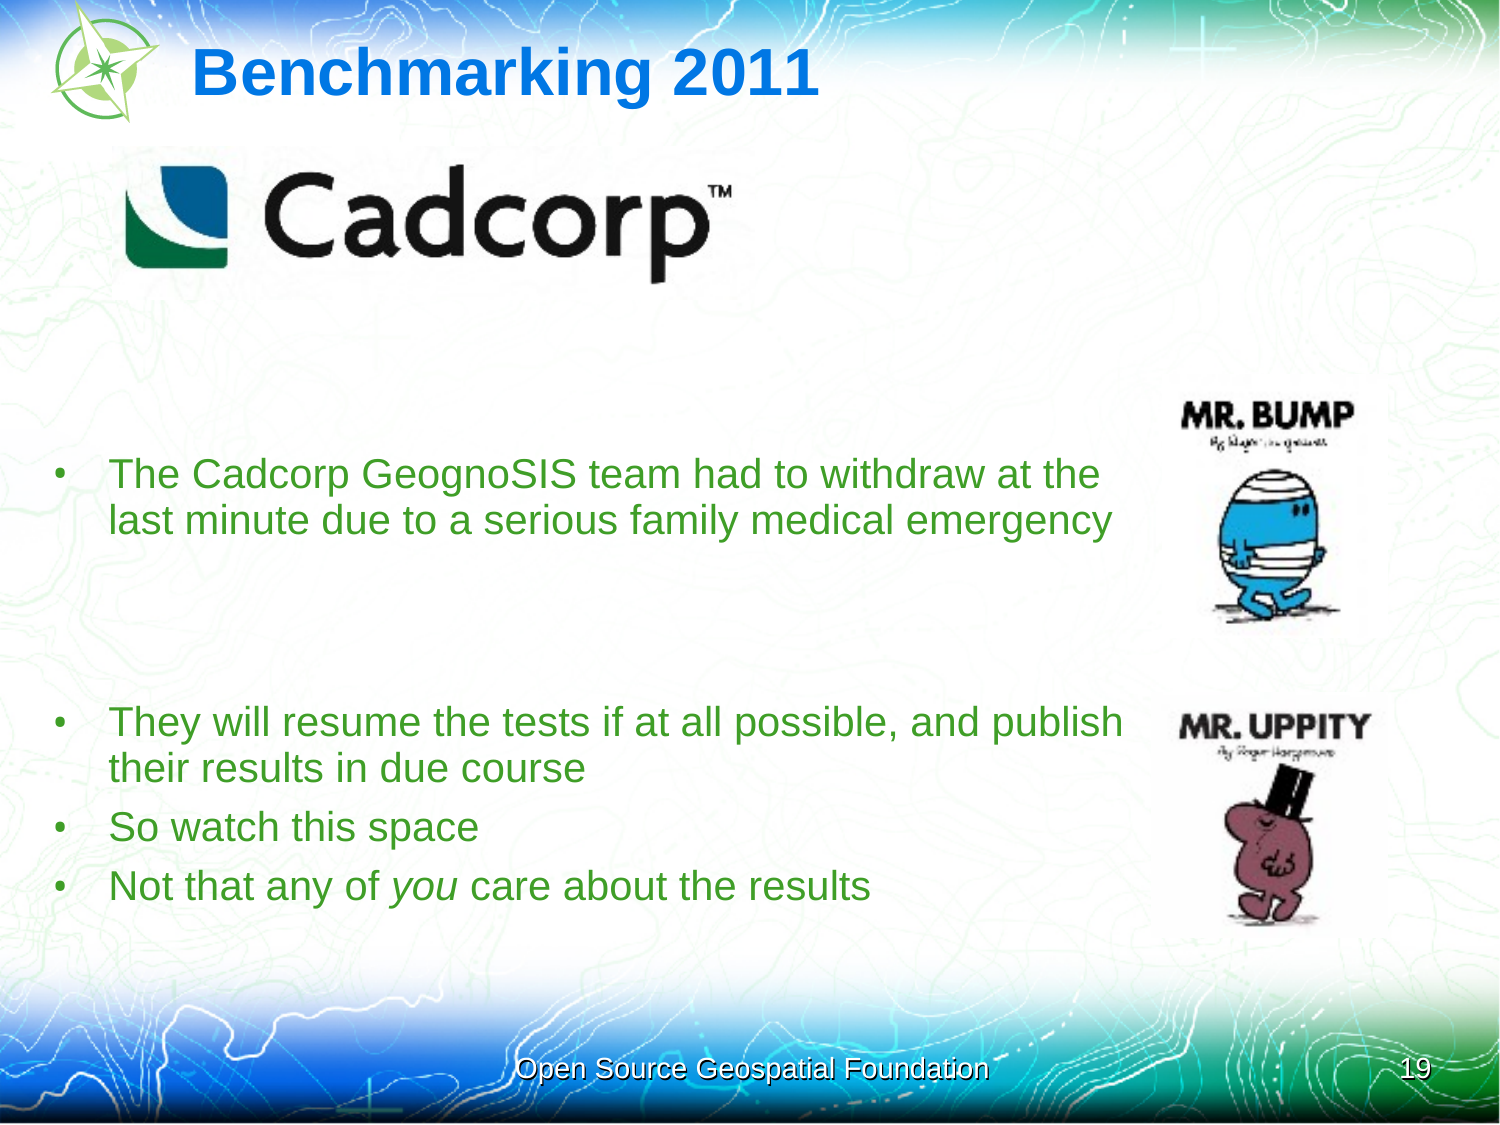

# Benchmarking 2011
The Cadcorp GeognoSIS team had to withdraw at the last minute due to a serious family medical emergency
They will resume the tests if at all possible, and publish their results in due course
So watch this space
Not that any of you care about the results
Open Source Geospatial Foundation